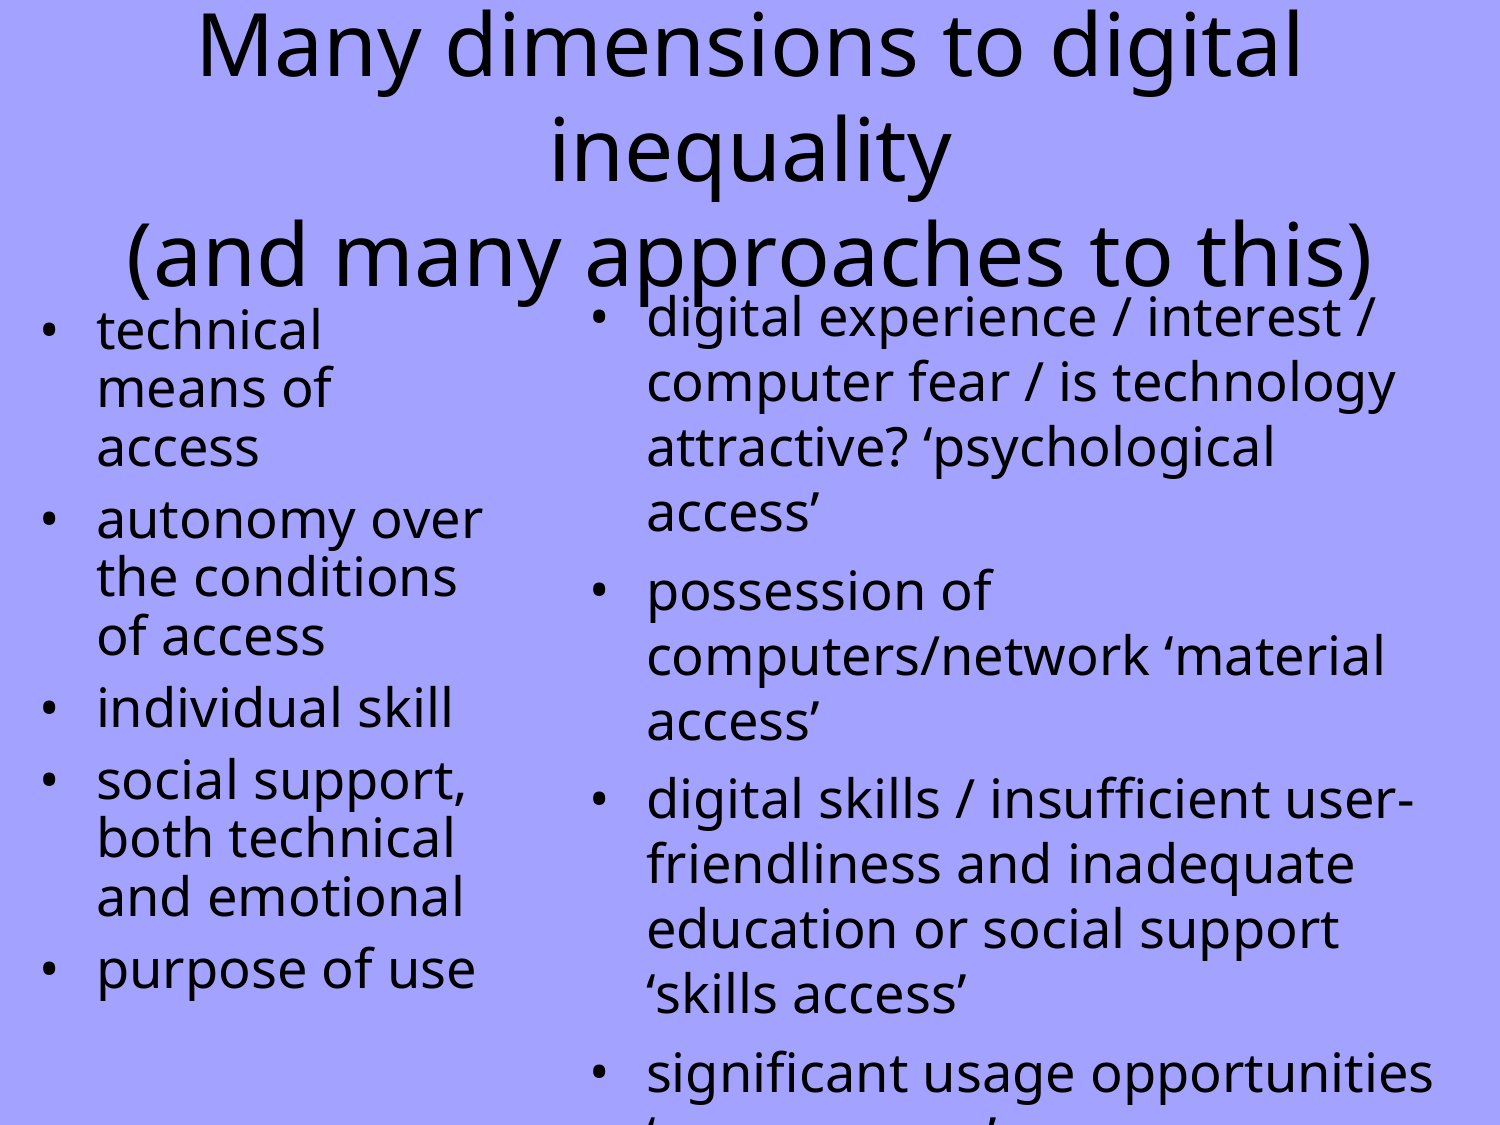

# Many dimensions to digital inequality (and many approaches to this)
digital experience / interest / computer fear / is technology attractive? ‘psychological access’
possession of computers/network ‘material access’
digital skills / insufficient user-friendliness and inadequate education or social support ‘skills access’
significant usage opportunities ‘usage access’
technical means of access
autonomy over the conditions of access
individual skill
social support, both technical and emotional
purpose of use